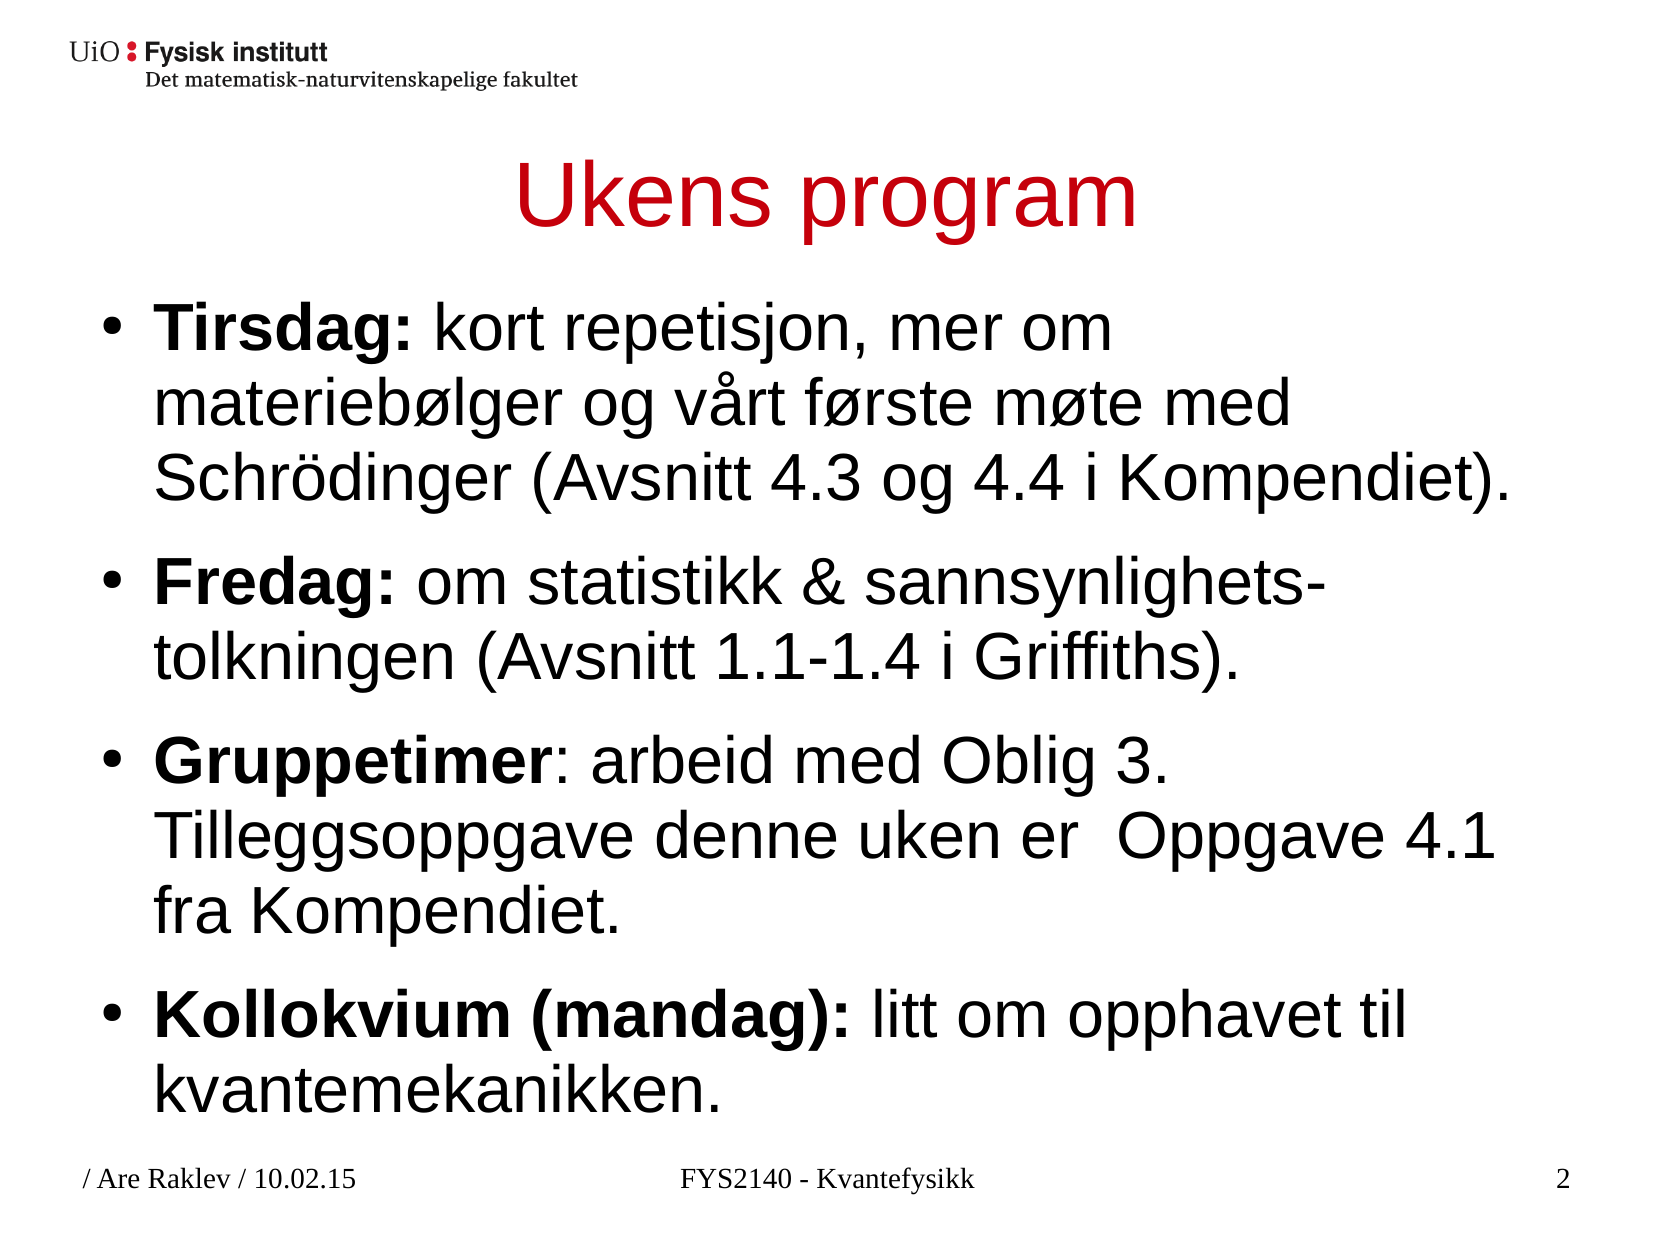

# Ukens program
Tirsdag: kort repetisjon, mer om materiebølger og vårt første møte med Schrödinger (Avsnitt 4.3 og 4.4 i Kompendiet).
Fredag: om statistikk & sannsynlighets-tolkningen (Avsnitt 1.1-1.4 i Griffiths).
Gruppetimer: arbeid med Oblig 3. Tilleggsoppgave denne uken er Oppgave 4.1 fra Kompendiet.
Kollokvium (mandag): litt om opphavet til kvantemekanikken.
/ Are Raklev / 10.02.15
FYS2140 - Kvantefysikk
2